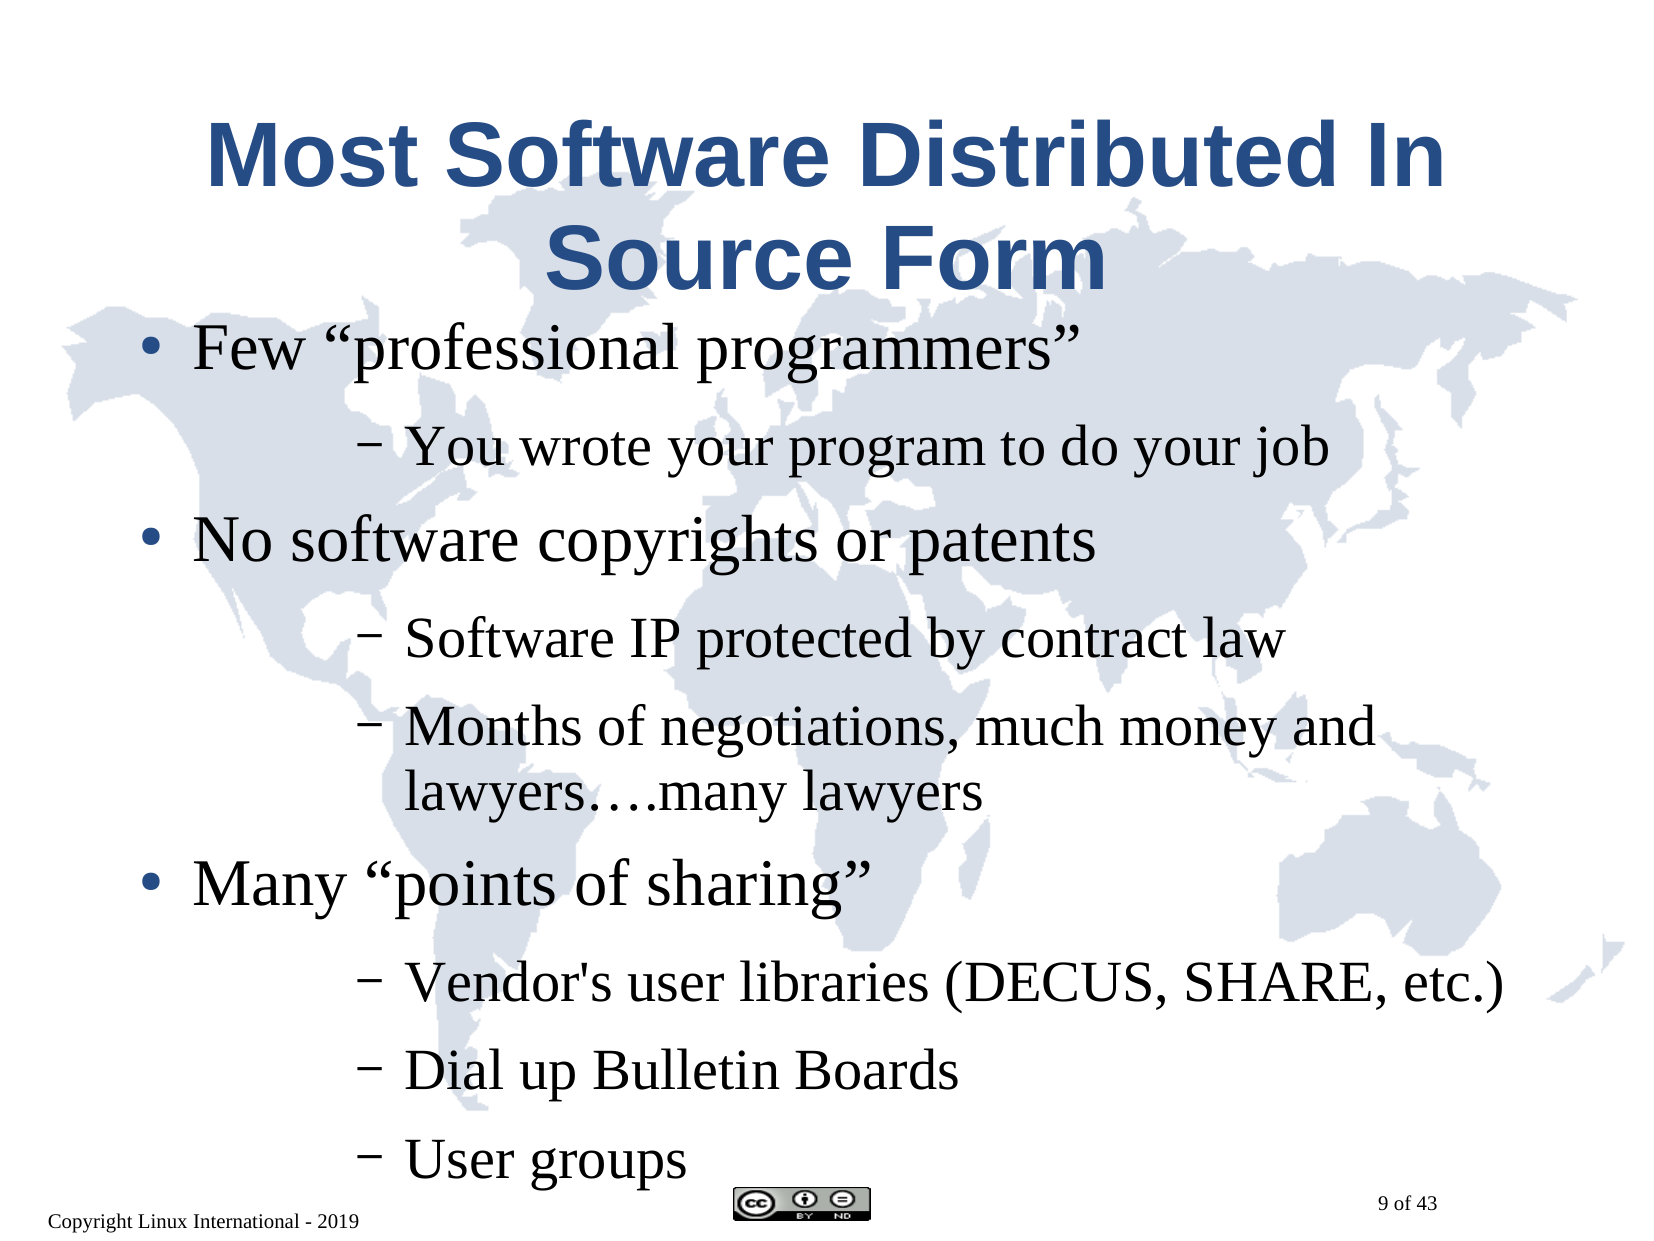

# Most Software Distributed In Source Form
Few “professional programmers”
You wrote your program to do your job
No software copyrights or patents
Software IP protected by contract law
Months of negotiations, much money and lawyers….many lawyers
Many “points of sharing”
Vendor's user libraries (DECUS, SHARE, etc.)
Dial up Bulletin Boards
User groups